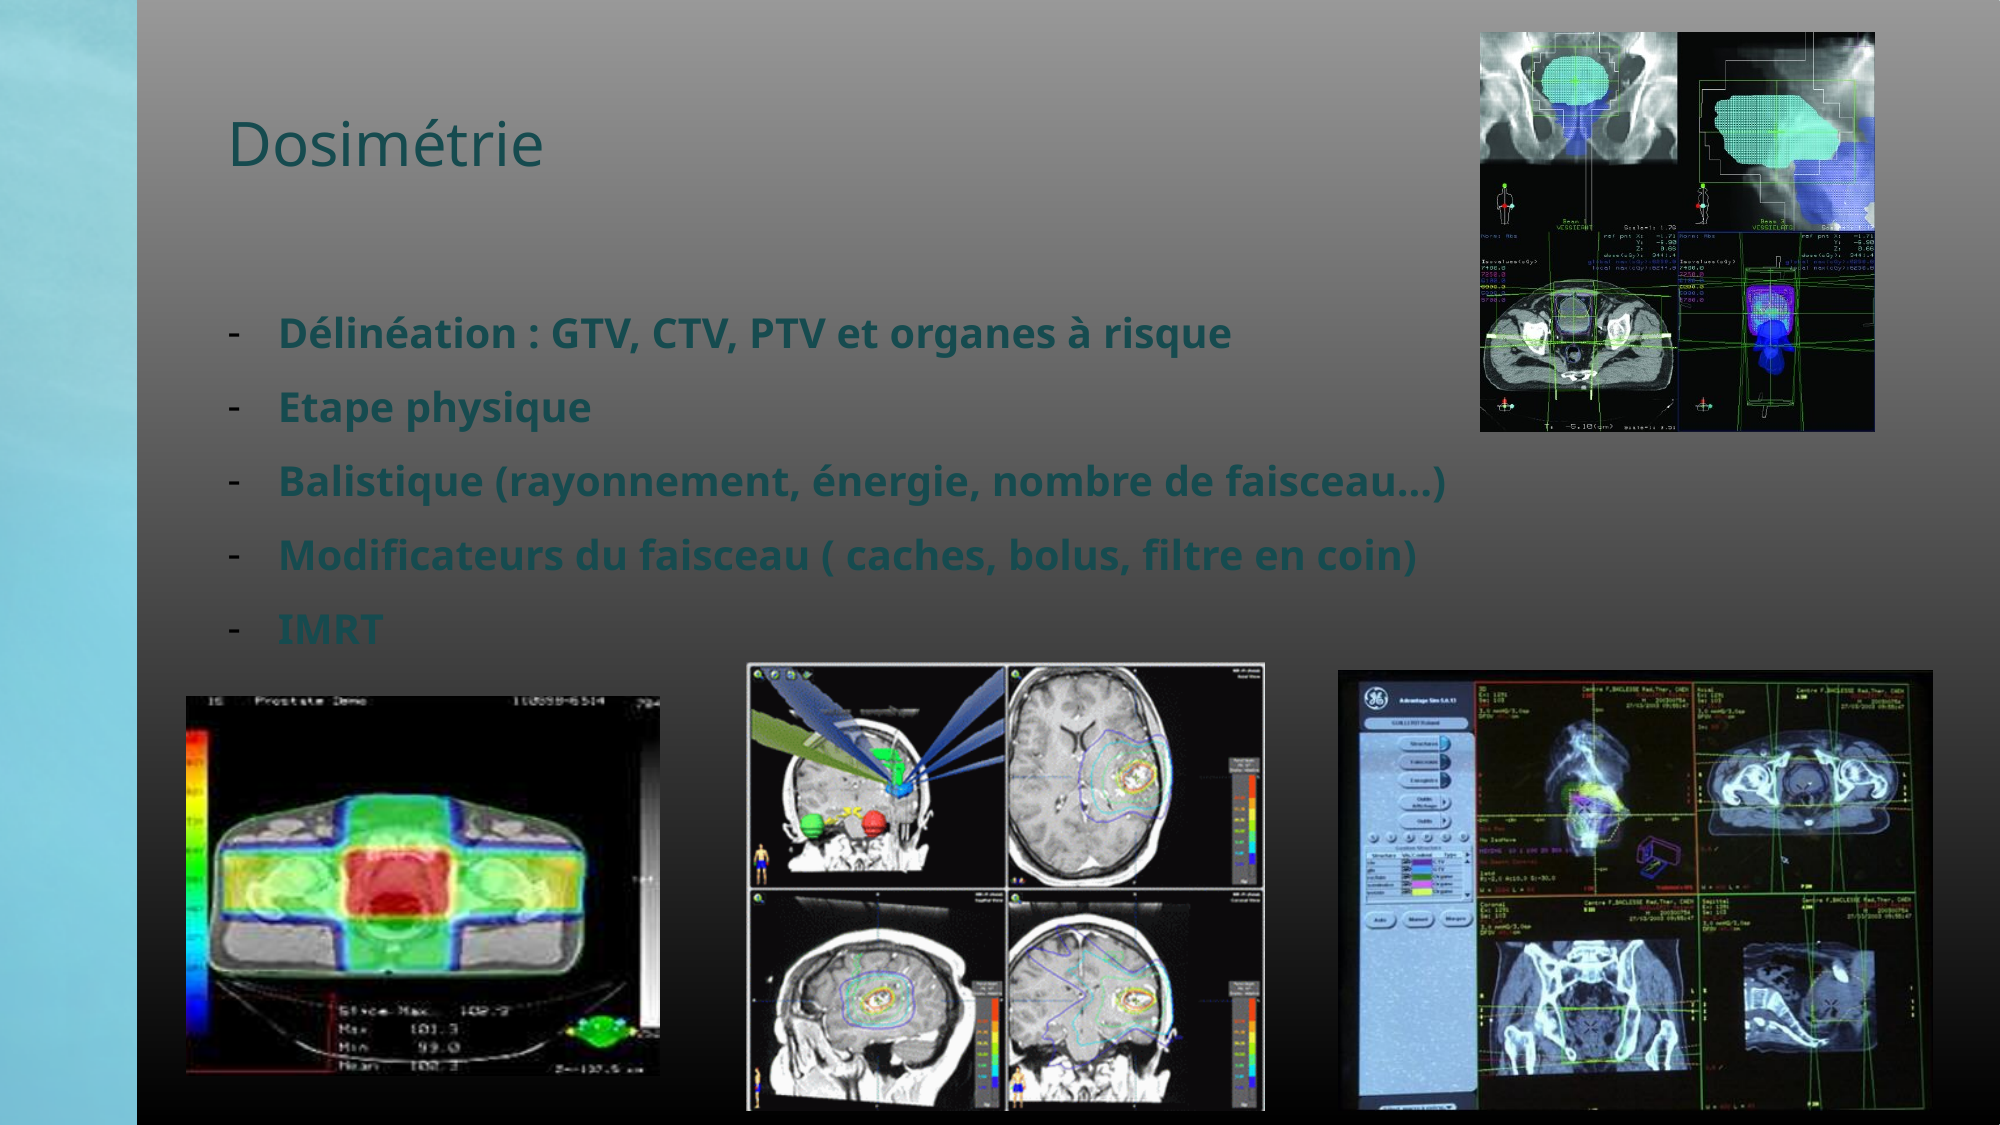

# Dosimétrie
Délinéation : GTV, CTV, PTV et organes à risque
Etape physique
Balistique (rayonnement, énergie, nombre de faisceau…)
Modificateurs du faisceau ( caches, bolus, filtre en coin)
IMRT